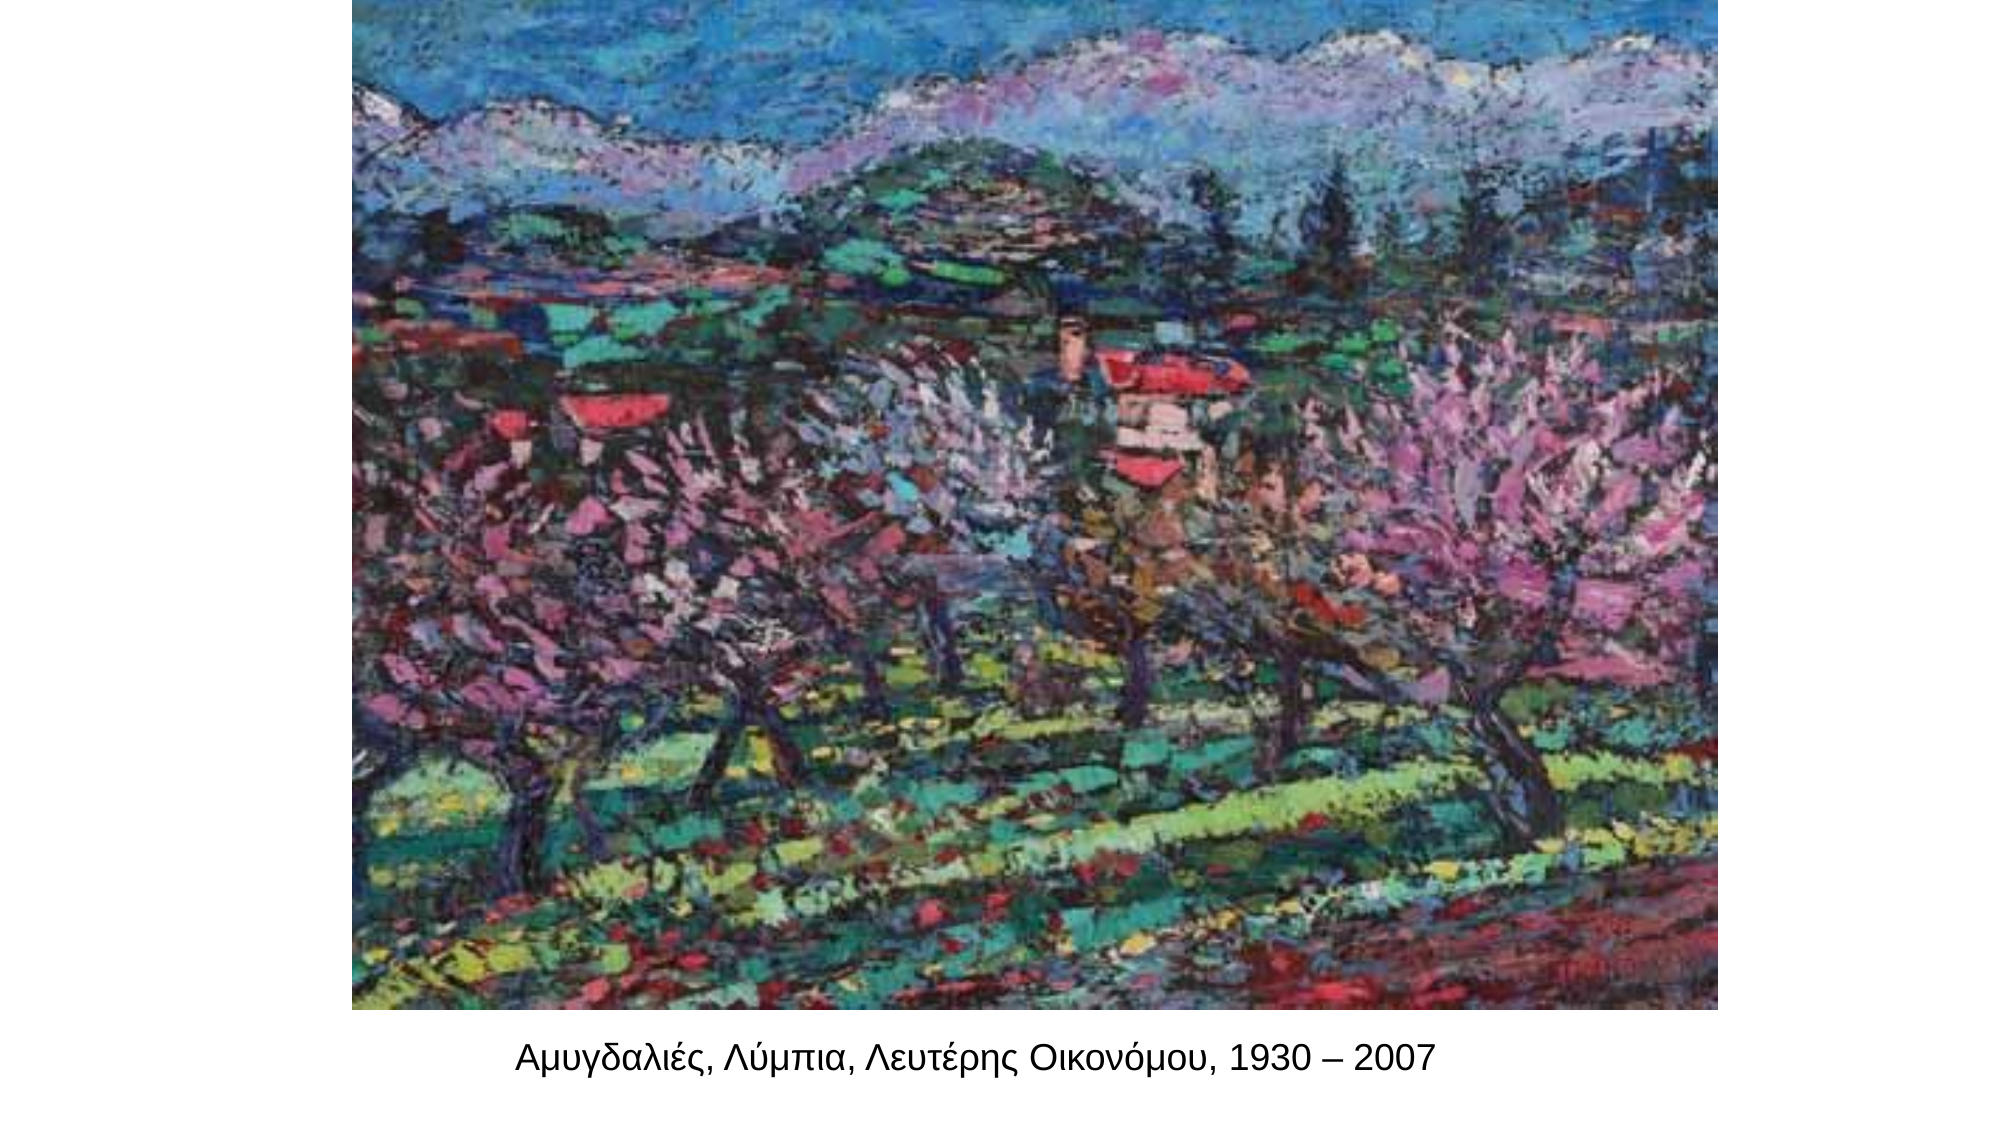

Αμυγδαλιές, Λύμπια, Λευτέρης Οικονόμου, 1930 – 2007